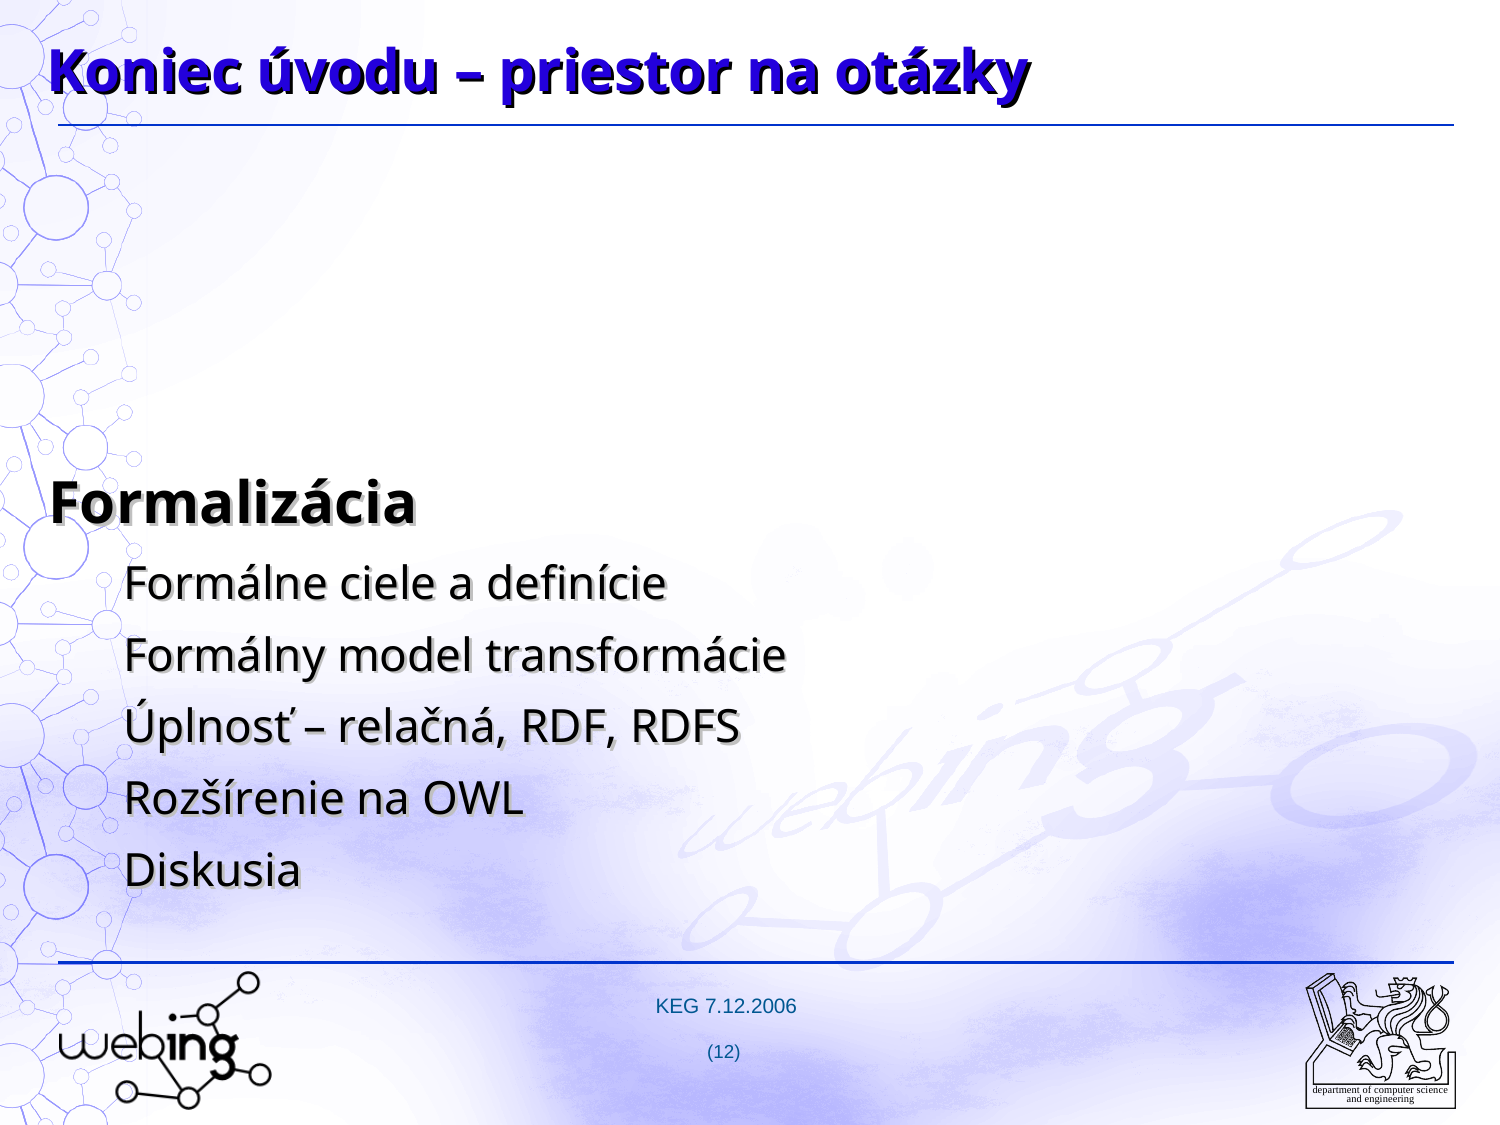

# Koniec úvodu – priestor na otázky
Formalizácia
Formálne ciele a definície
Formálny model transformácie
Úplnosť – relačná, RDF, RDFS
Rozšírenie na OWL
Diskusia